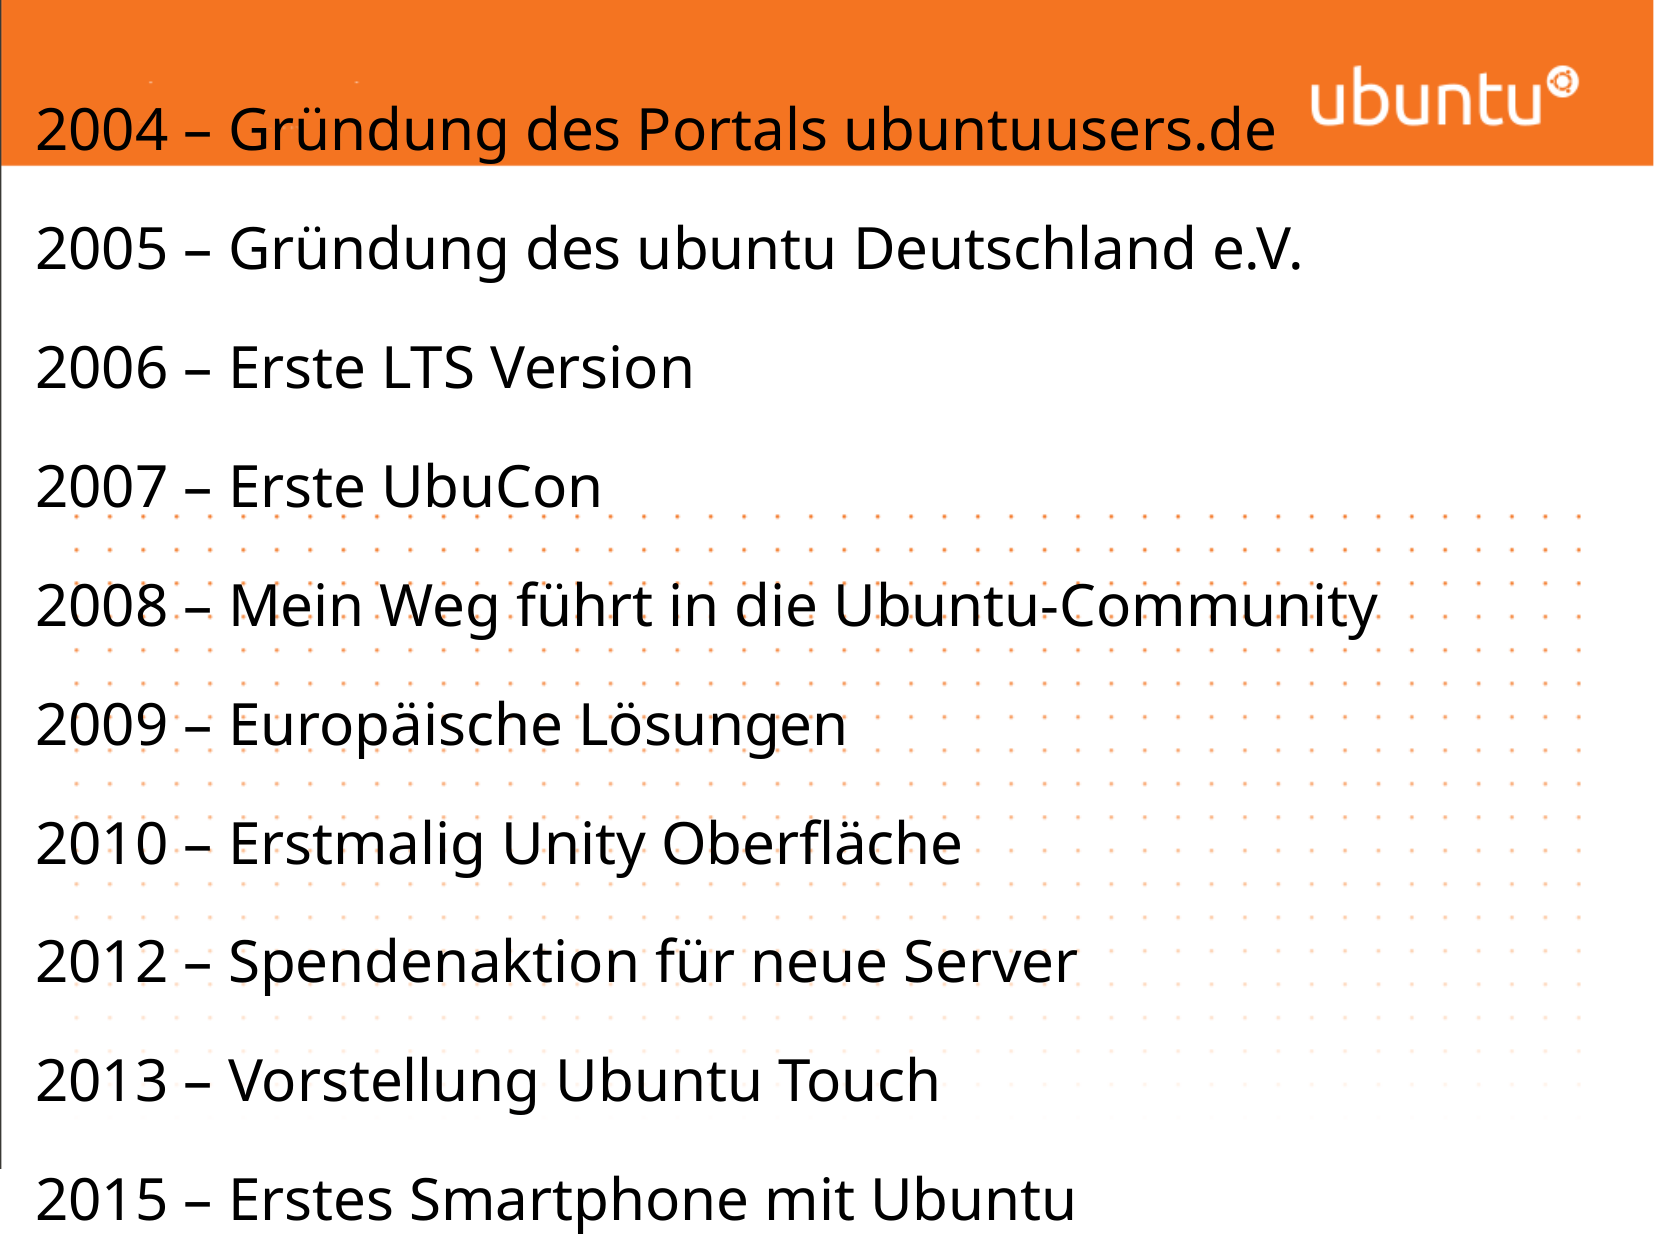

# 2004 – Gründung des Portals ubuntuusers.de
2005 – Gründung des ubuntu Deutschland e.V.
2006 – Erste LTS Version
2007 – Erste UbuCon
2008 – Mein Weg führt in die Ubuntu-Community
2009 – Europäische Lösungen
2010 – Erstmalig Unity Oberfläche
2012 – Spendenaktion für neue Server
2013 – Vorstellung Ubuntu Touch
2015 – Erstes Smartphone mit Ubuntu
2016 – Erstes Tablet mit Ubuntu